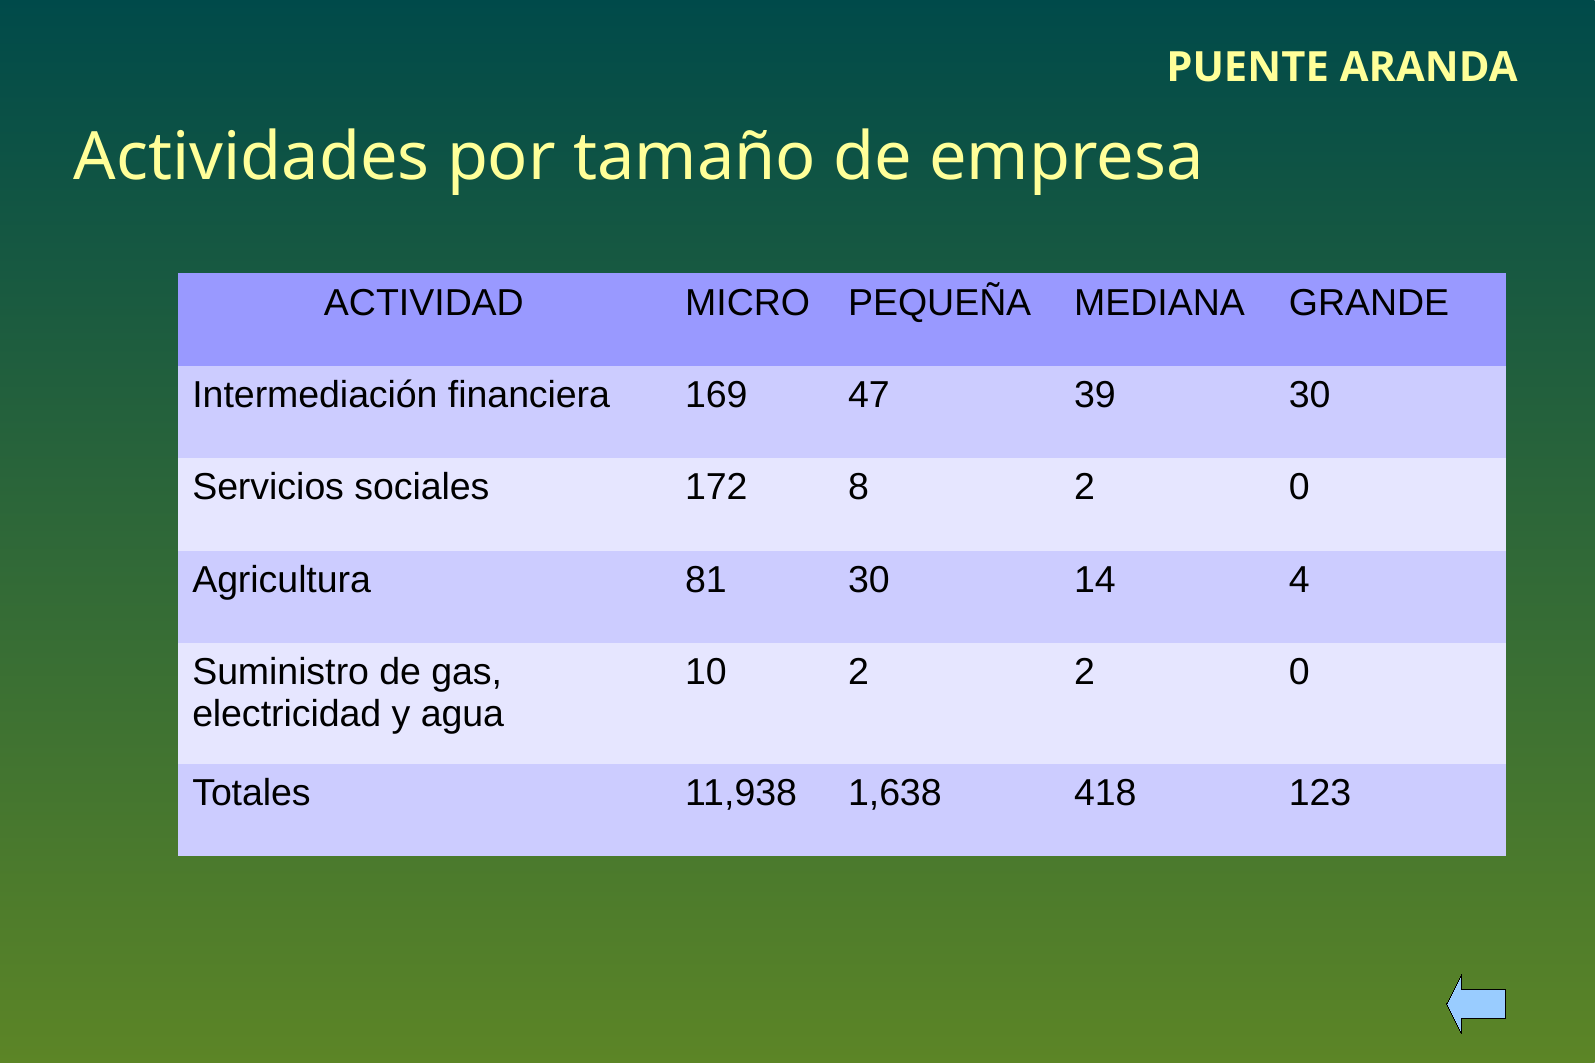

#
PUENTE ARANDA
Actividades por tamaño de empresa
| ACTIVIDAD | MICRO | PEQUEÑA | MEDIANA | GRANDE |
| --- | --- | --- | --- | --- |
| Intermediación financiera | 169 | 47 | 39 | 30 |
| Servicios sociales | 172 | 8 | 2 | 0 |
| Agricultura | 81 | 30 | 14 | 4 |
| Suministro de gas, electricidad y agua | 10 | 2 | 2 | 0 |
| Totales | 11,938 | 1,638 | 418 | 123 |